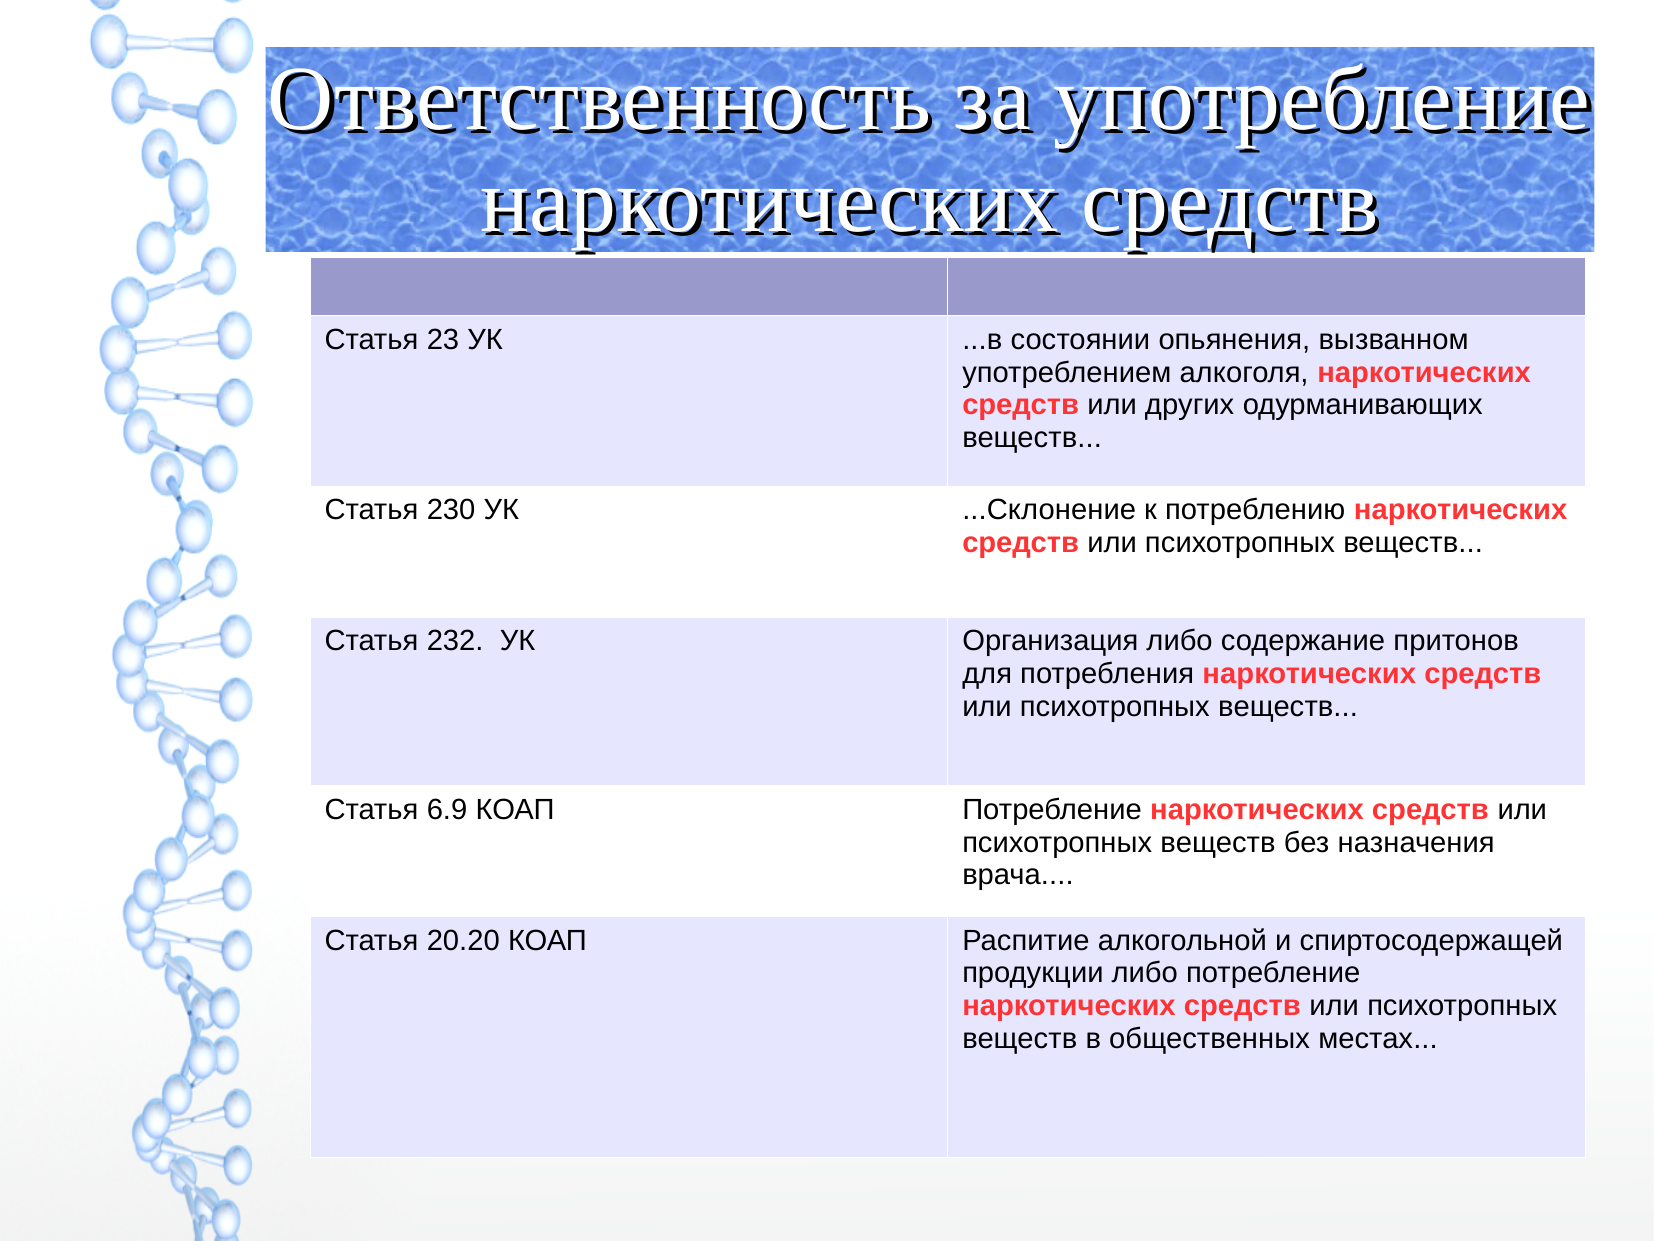

# Ответственность за употребление наркотических средств
| | |
| --- | --- |
| Статья 23 УК | ...в состоянии опьянения, вызванном употреблением алкоголя, наркотических средств или других одурманивающих веществ... |
| Статья 230 УК | ...Склонение к потреблению наркотических средств или психотропных веществ... |
| Статья 232. УК | Организация либо содержание притонов для потребления наркотических средств или психотропных веществ... |
| Статья 6.9 КОАП | Потребление наркотических средств или психотропных веществ без назначения врача.... |
| Статья 20.20 КОАП | Распитие алкогольной и спиртосодержащей продукции либо потребление наркотических средств или психотропных веществ в общественных местах... |